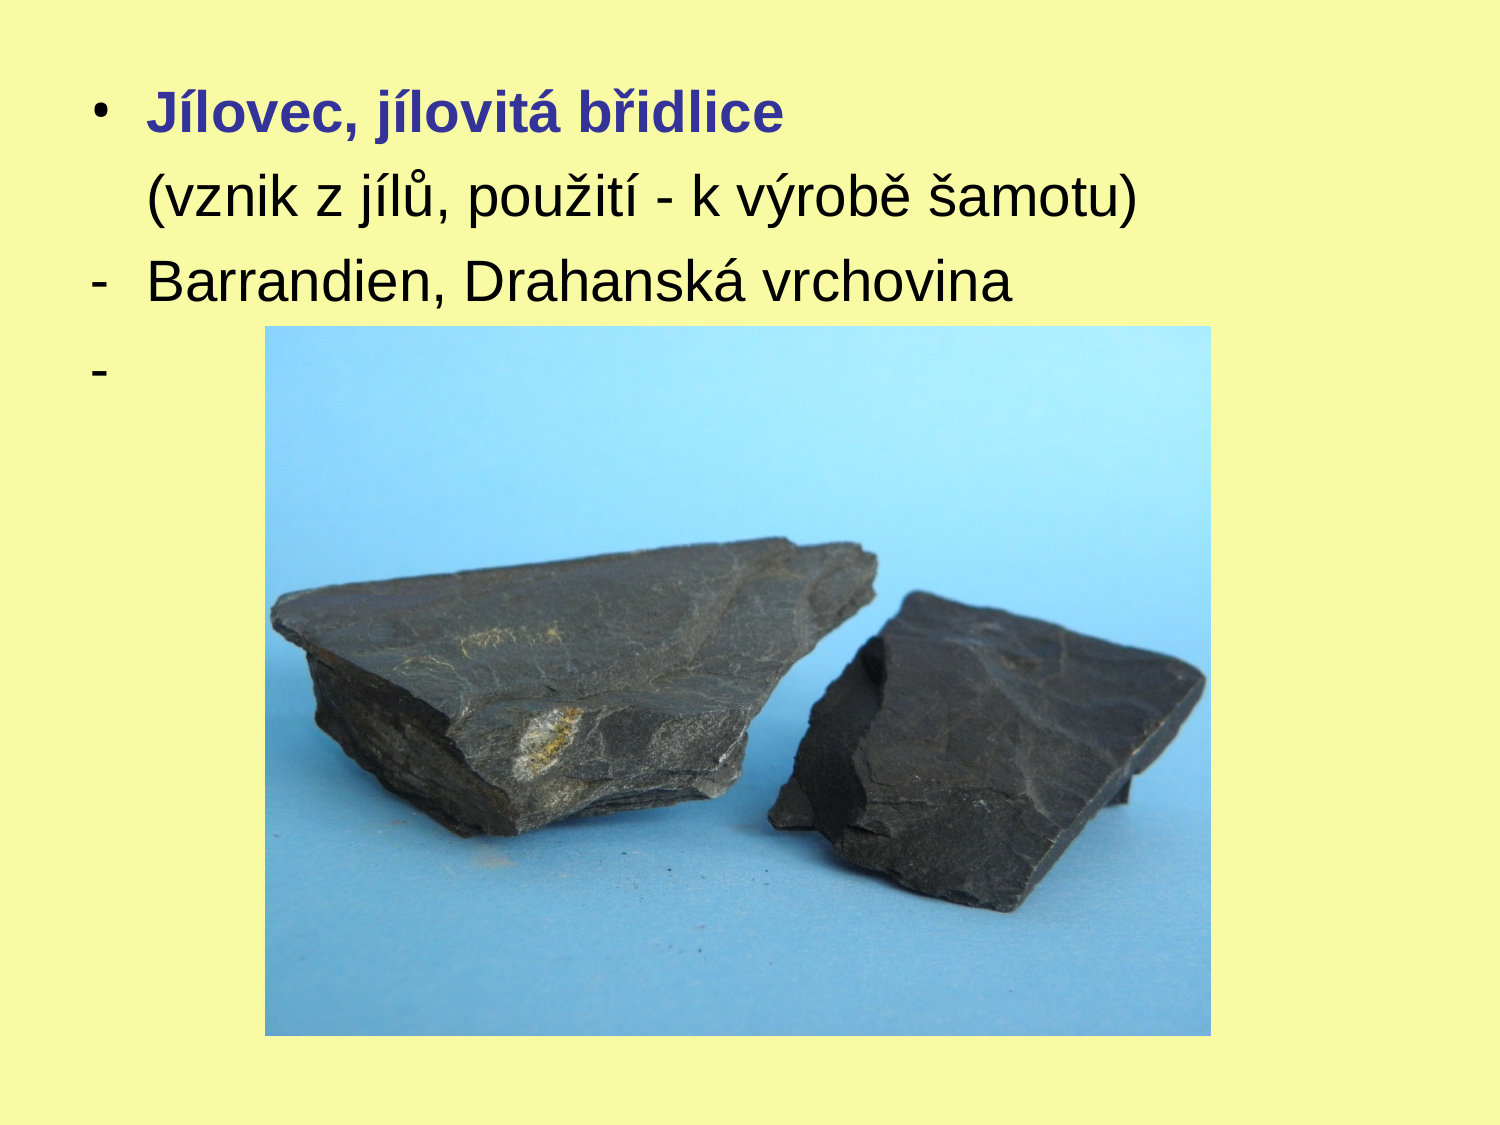

#
Jílovec, jílovitá břidlice
(vznik z jílů, použití - k výrobě šamotu)
Barrandien, Drahanská vrchovina